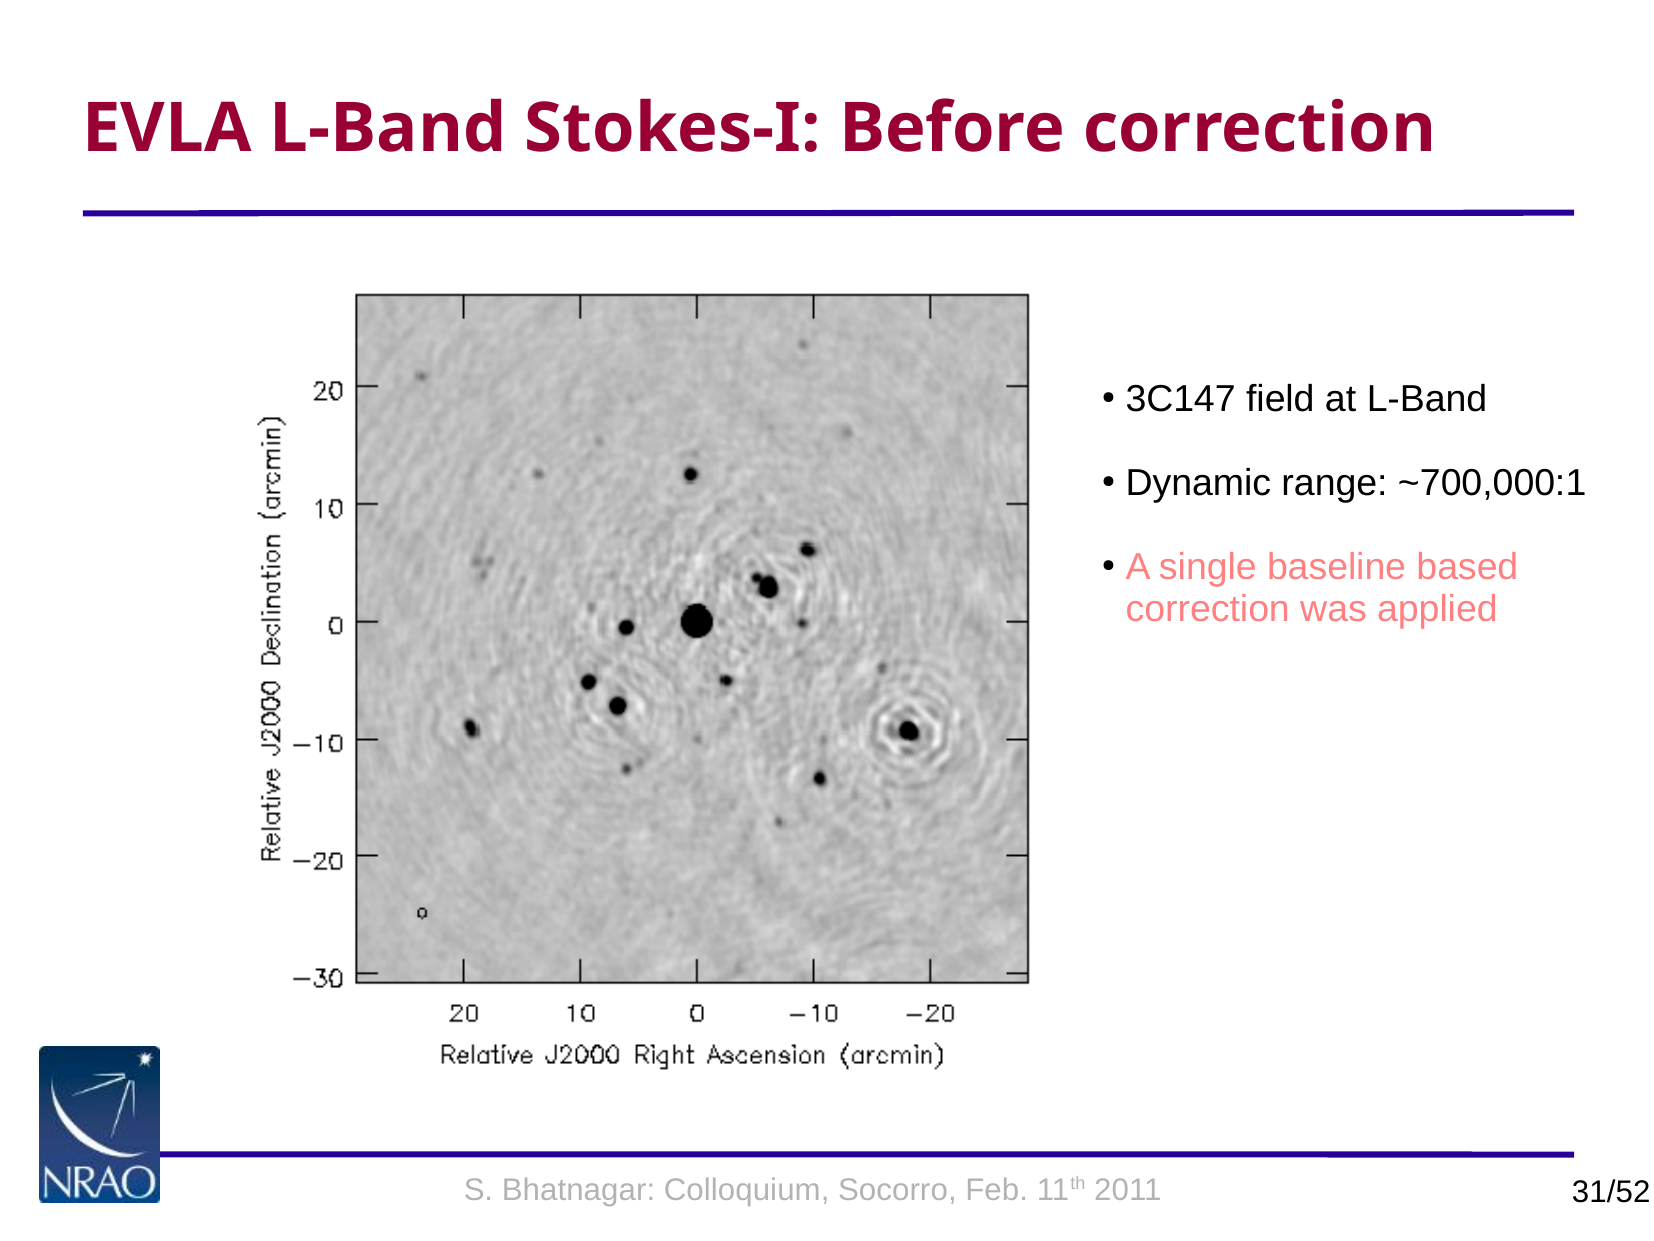

EVLA L-Band Stokes-I: Before correction
#
 3C147 field at L-Band
 Dynamic range: ~700,000:1
 A single baseline based
 correction was applied